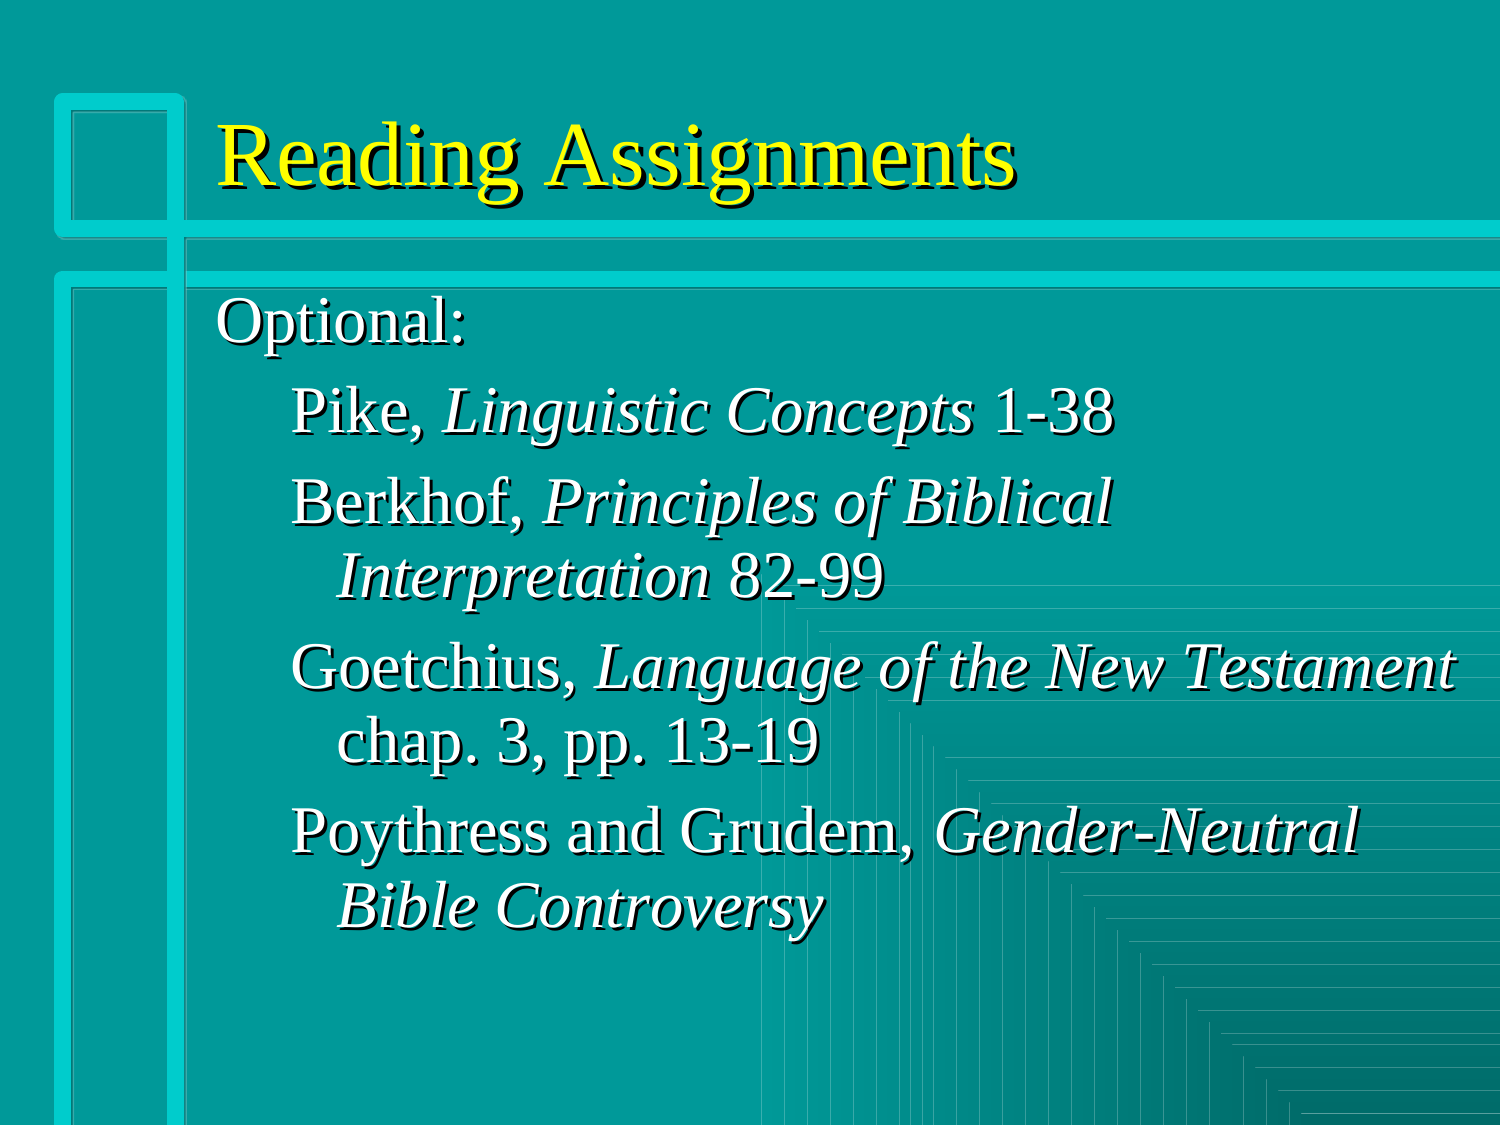

# Reading Assignments
Optional:
Pike, Linguistic Concepts 1-38
Berkhof, Principles of Biblical Interpretation 82-99
Goetchius, Language of the New Testament chap. 3, pp. 13-19
Poythress and Grudem, Gender-Neutral Bible Controversy